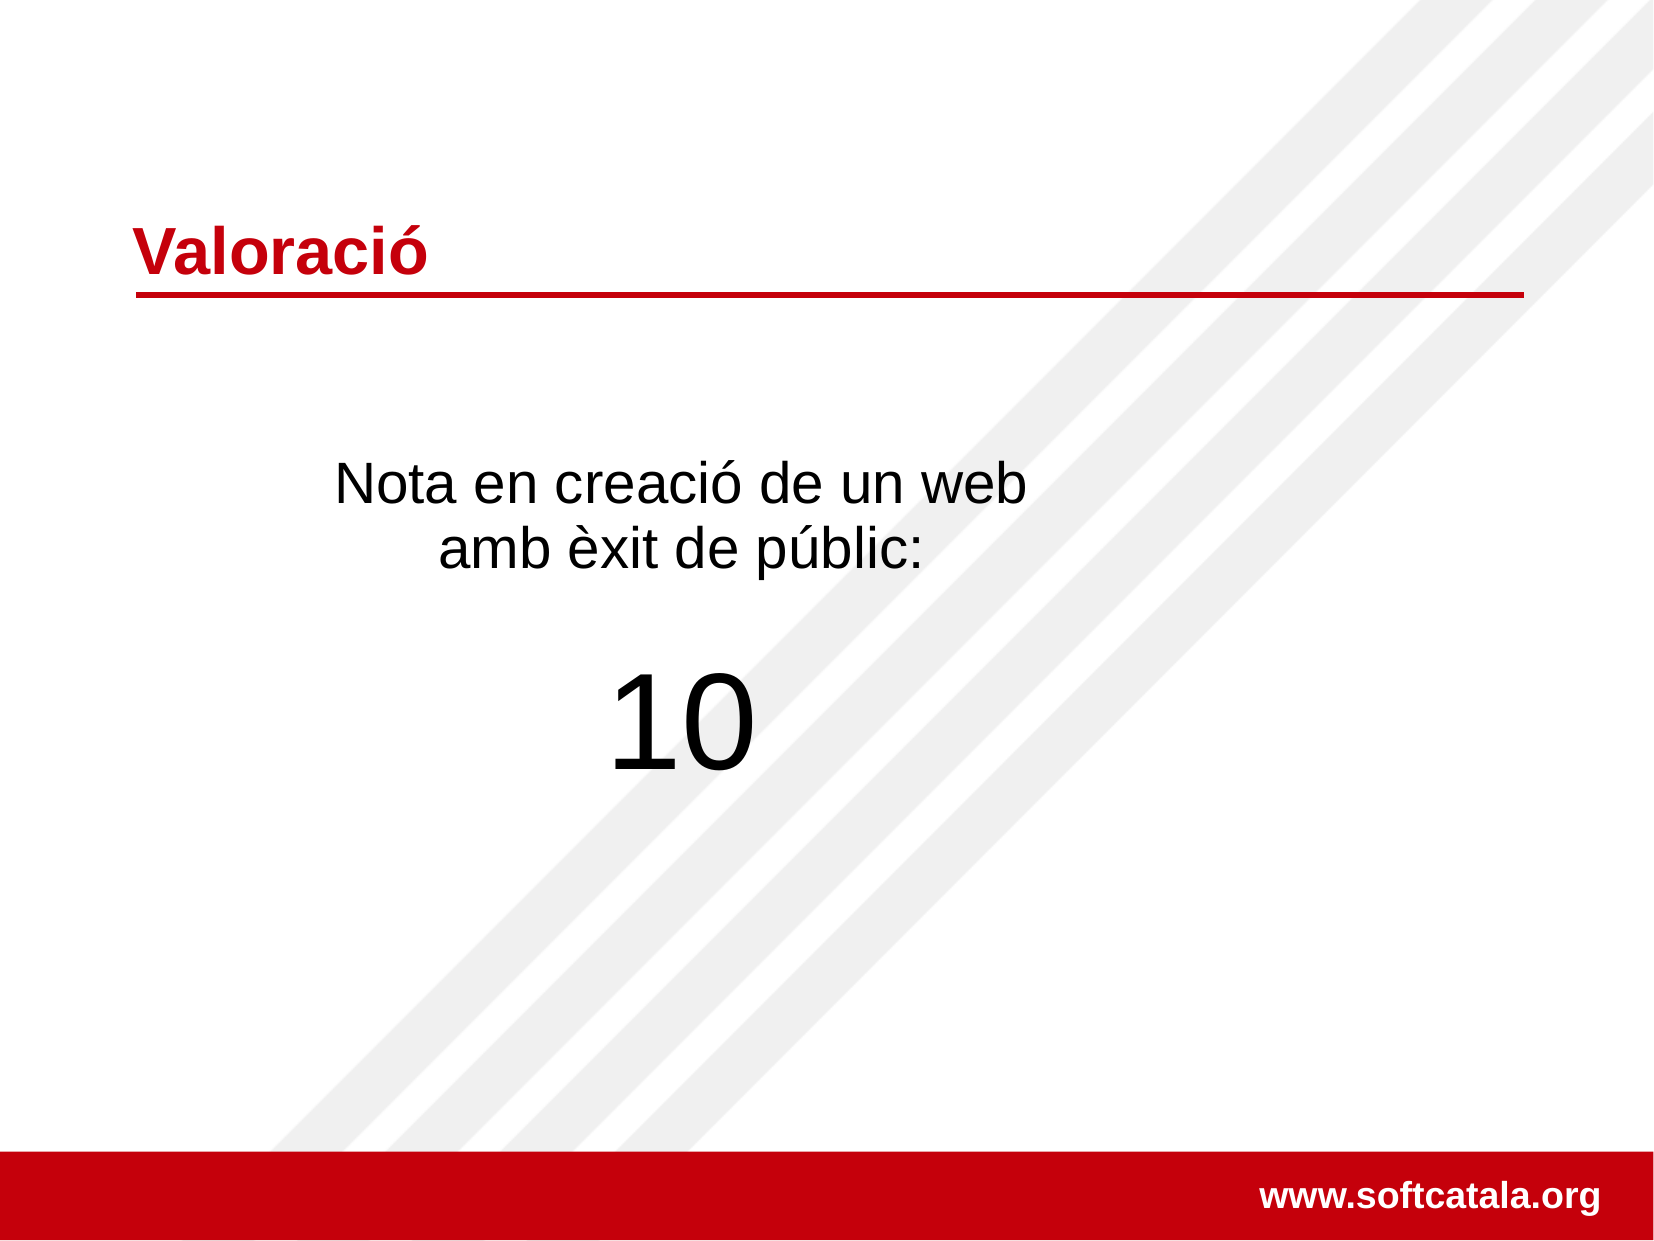

Valoració
Nota en creació de un web
amb èxit de públic:
10
 www.softcatala.org